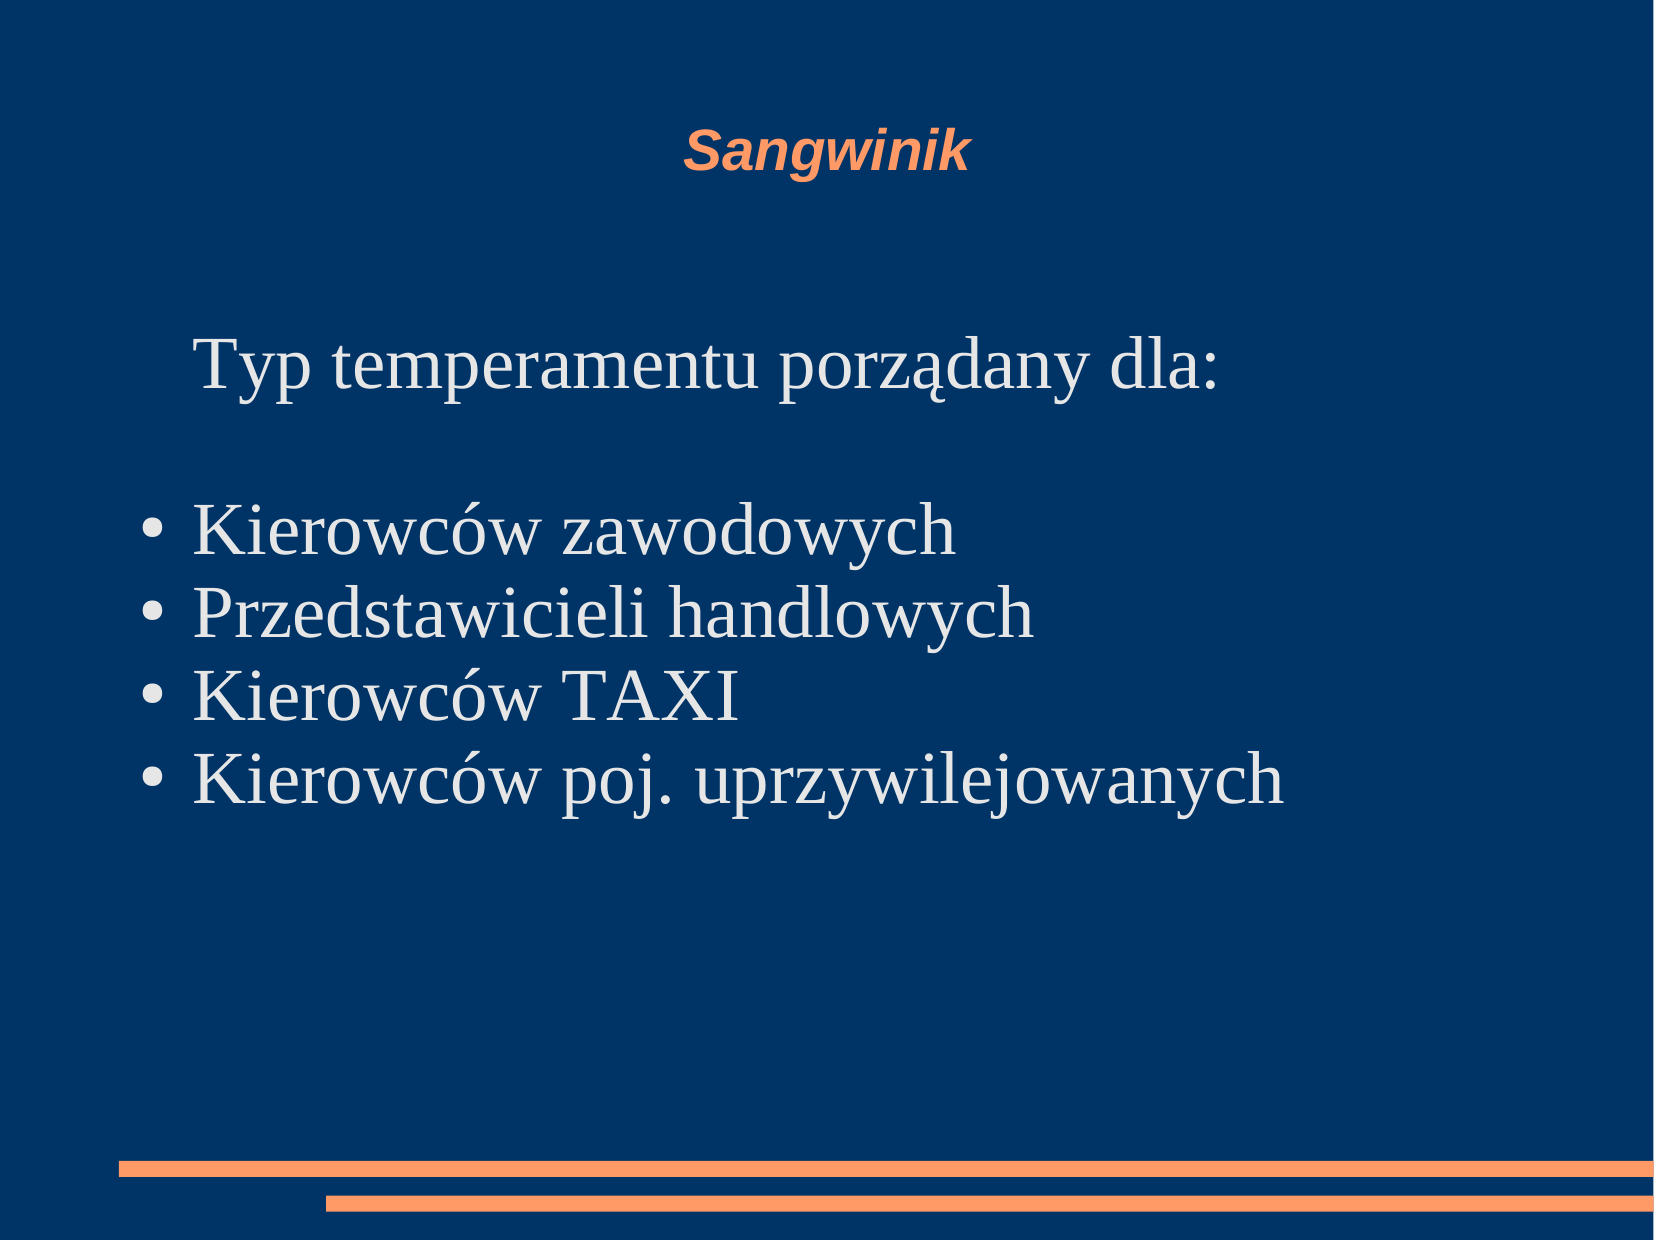

# Sangwinik
Typ temperamentu porządany dla:
Kierowców zawodowych
Przedstawicieli handlowych
Kierowców TAXI
Kierowców poj. uprzywilejowanych